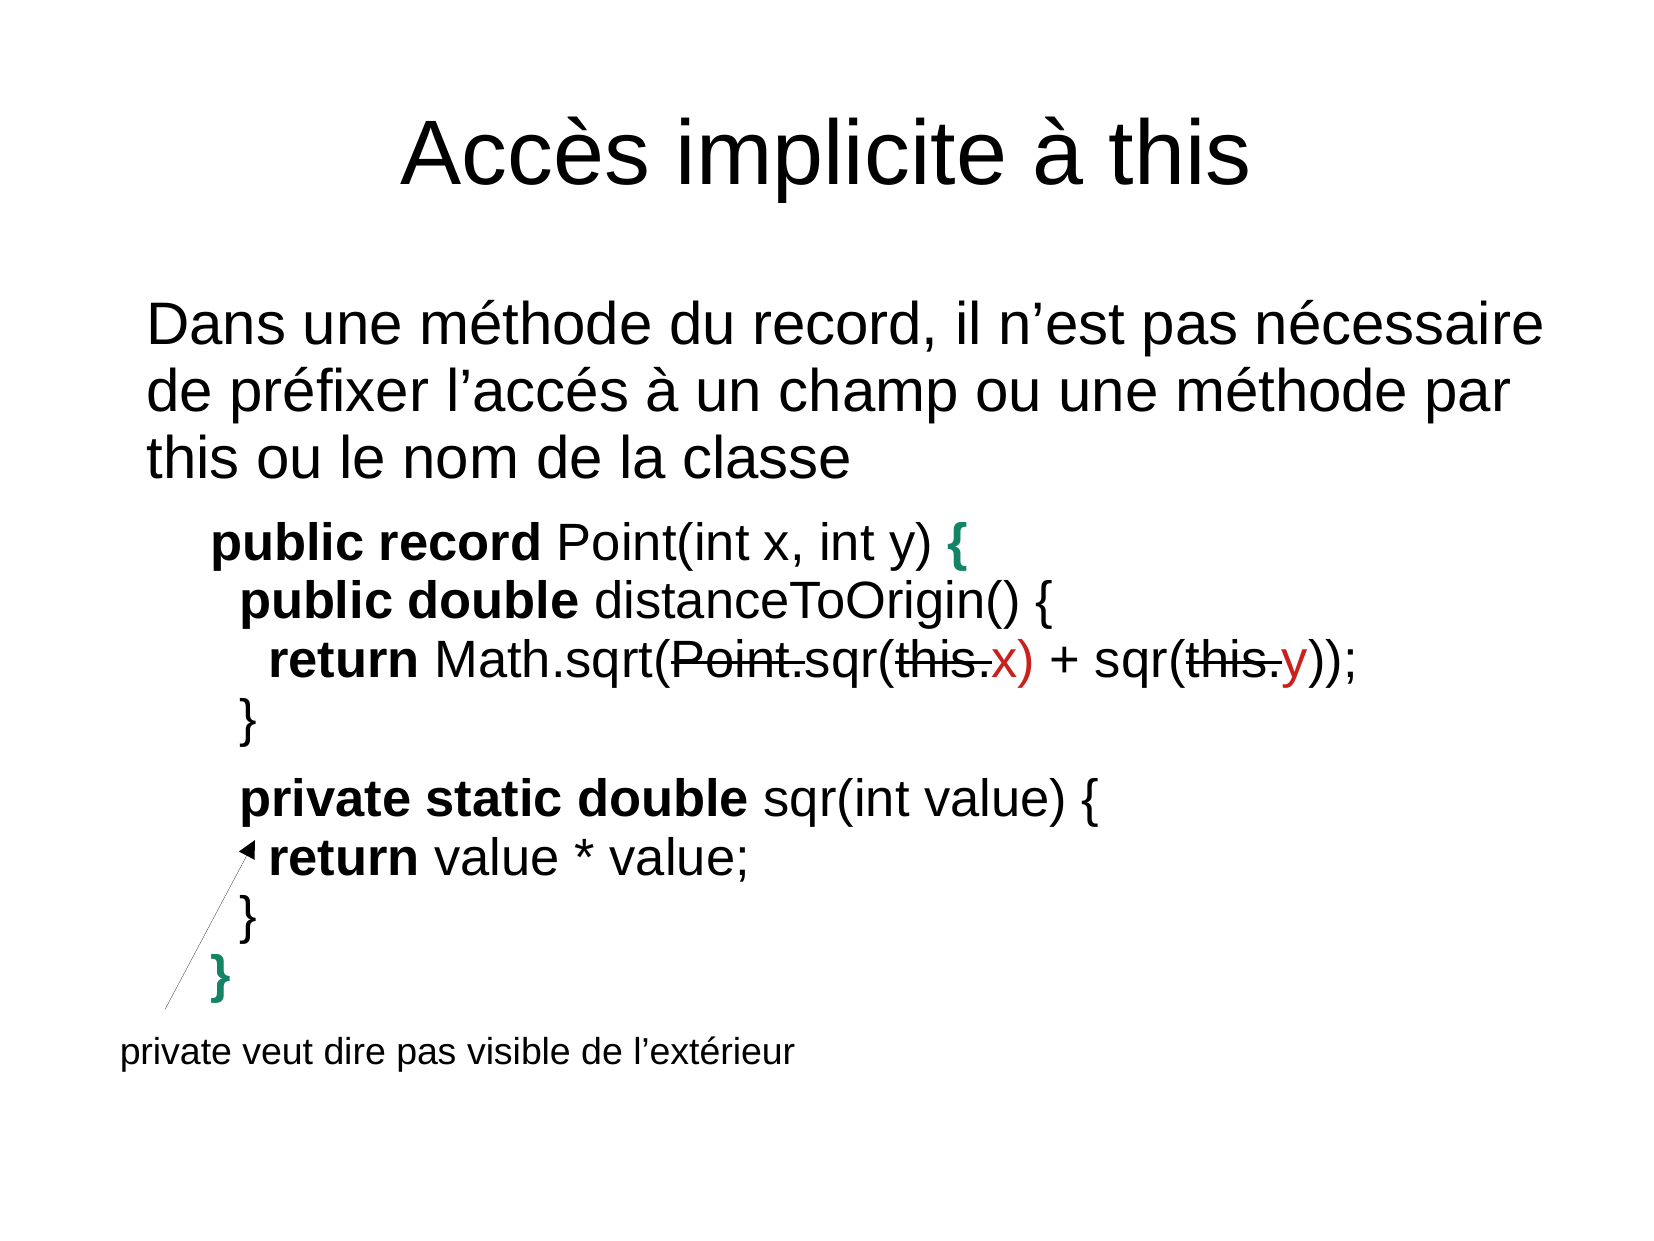

# Accès implicite à this
Dans une méthode du record, il n’est pas nécessaire de préfixer l’accés à un champ ou une méthode par this ou le nom de la classe
public record Point(int x, int y) {
 public double distanceToOrigin() {
 return Math.sqrt(Point.sqr(this.x) + sqr(this.y));
 }
 private static double sqr(int value) {
 return value * value;
 }
}
private veut dire pas visible de l’extérieur